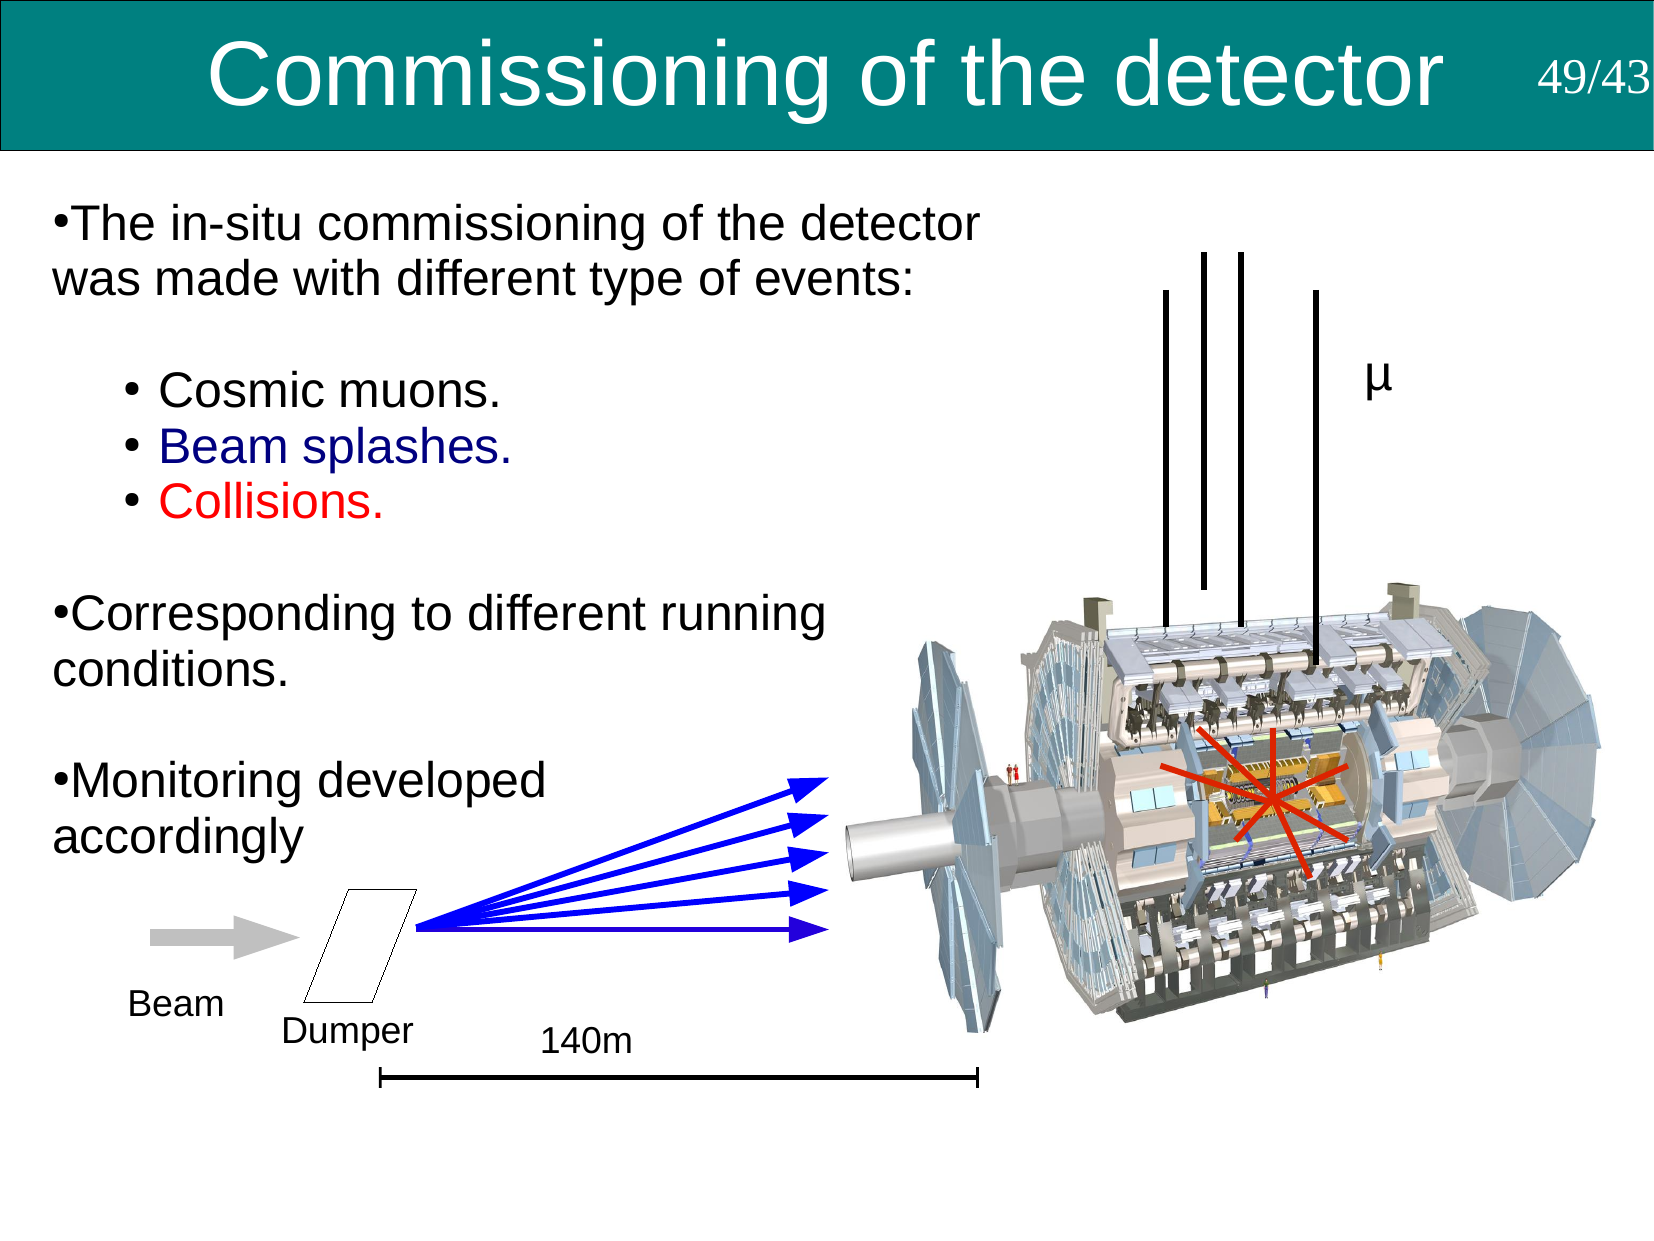

# Commissioning of the detector
49
The in-situ commissioning of the detector was made with different type of events:
Cosmic muons.
Beam splashes.
Collisions.
Corresponding to different running conditions.
Monitoring developed
accordingly
µ
Beam
Dumper
140m